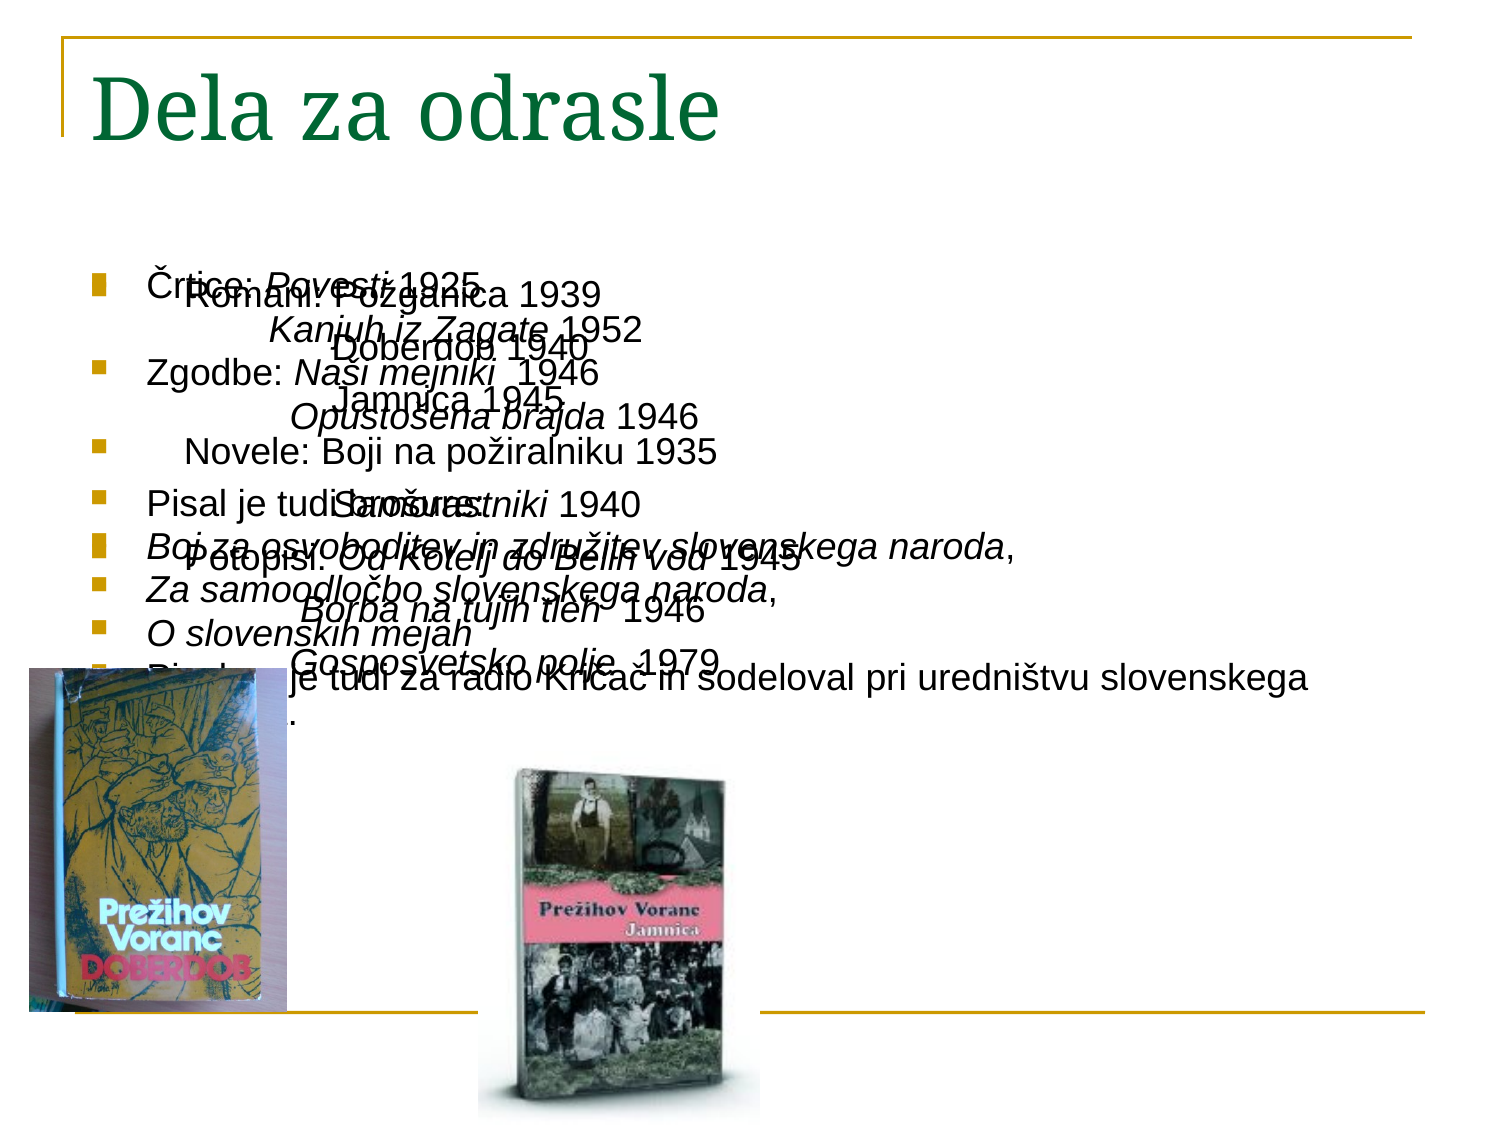

# Dela za odrasle
Romani: Požganica 1939
 Doberdob 1940
 Jamnica 1945
Novele: Boji na požiralniku 1935
 Samorastniki 1940
Potopisi: Od Kotelj do Belih vod 1945
 Borba na tujih tleh 1946
 Gosposvetsko polje 1979
Črtice: Povesti 1925
 Kanjuh iz Zagate 1952
Zgodbe: Naši mejniki 1946
 Opustošena brajda 1946
Pisal je tudi brošure:
Boj za osvoboditev in združitev slovenskega naroda,
Za samoodločbo slovenskega naroda,
O slovenskih mejah
Pisal pa je tudi za radio Kričač in sodeloval pri uredništvu slovenskega zbornika.